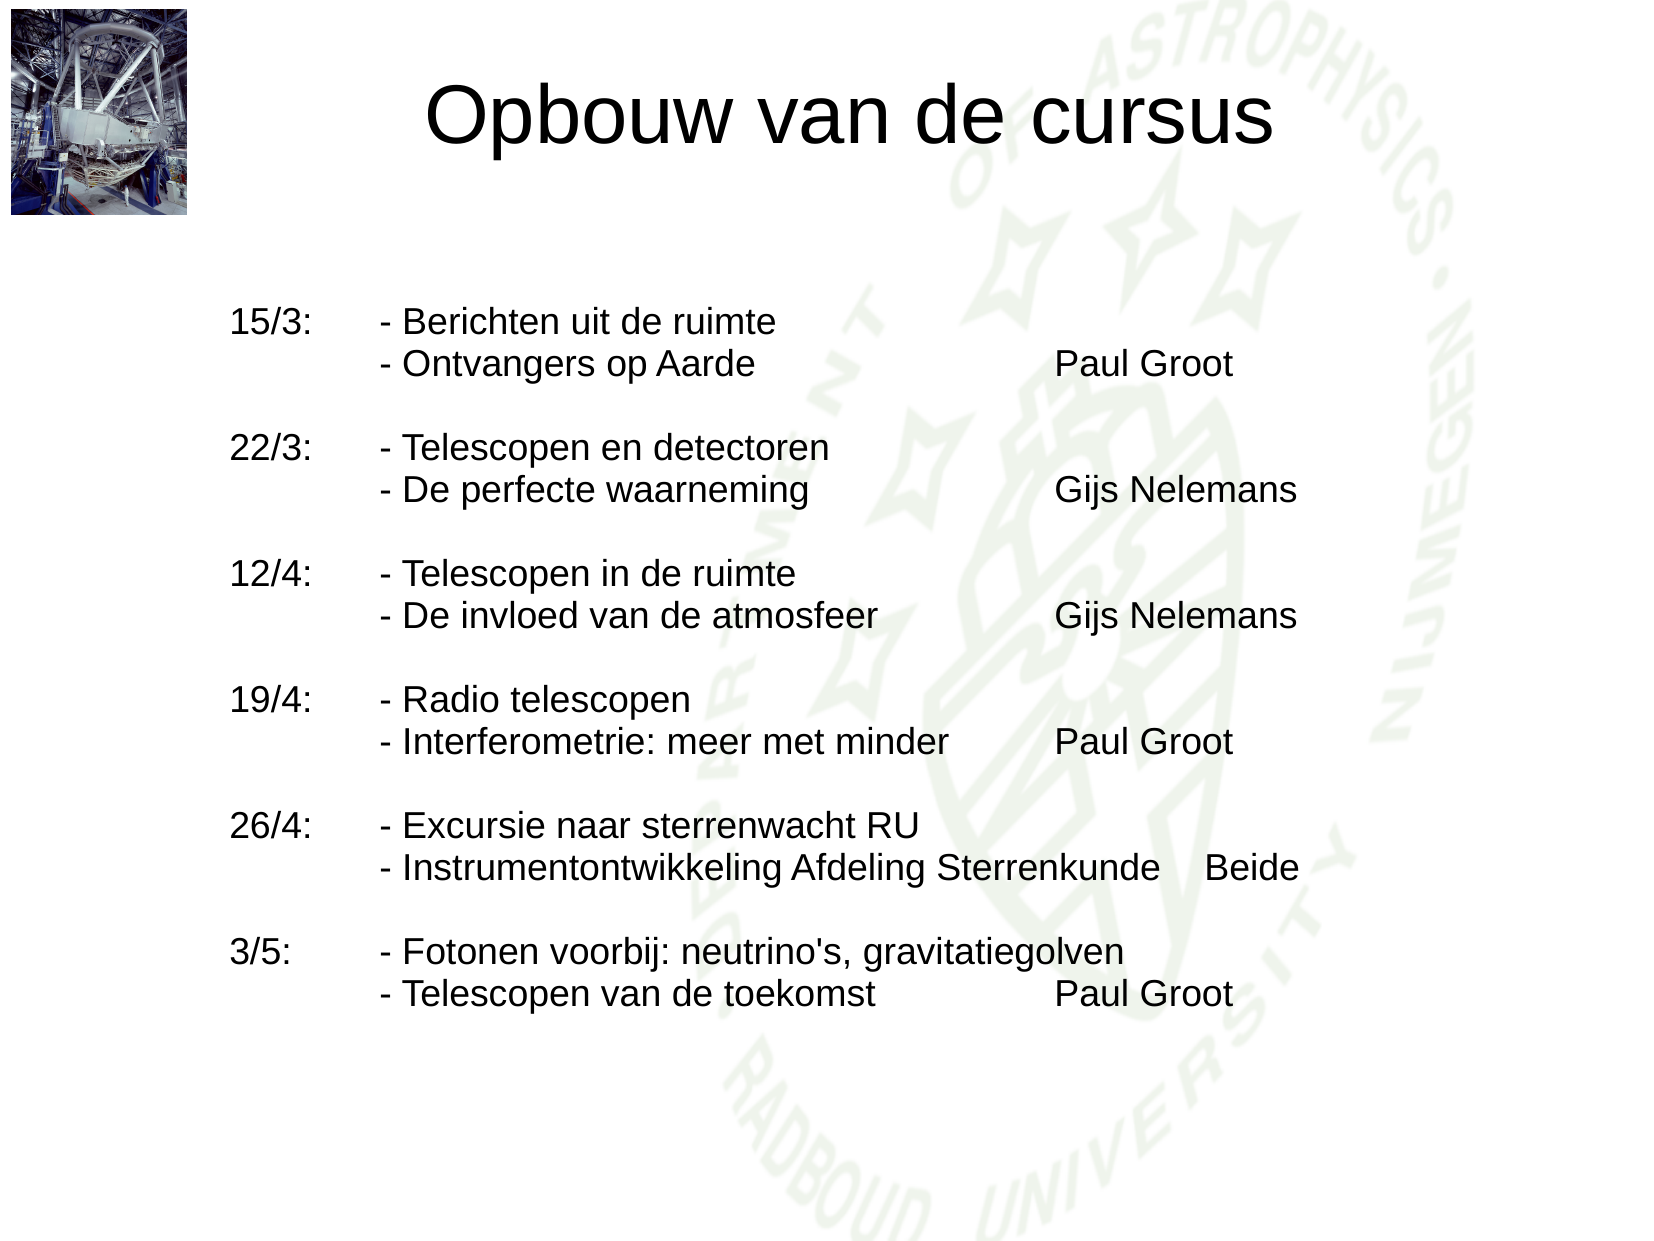

Opbouw van de cursus
15/3: 	- Berichten uit de ruimte
		- Ontvangers op Aarde				Paul Groot
22/3:	- Telescopen en detectoren
		- De perfecte waarneming				Gijs Nelemans
12/4:	- Telescopen in de ruimte
		- De invloed van de atmosfeer			Gijs Nelemans
19/4: 	- Radio telescopen
		- Interferometrie: meer met minder		Paul Groot
26/4:	- Excursie naar sterrenwacht RU
		- Instrumentontwikkeling Afdeling Sterrenkunde	Beide
3/5:		- Fotonen voorbij: neutrino's, gravitatiegolven
		- Telescopen van de toekomst			Paul Groot